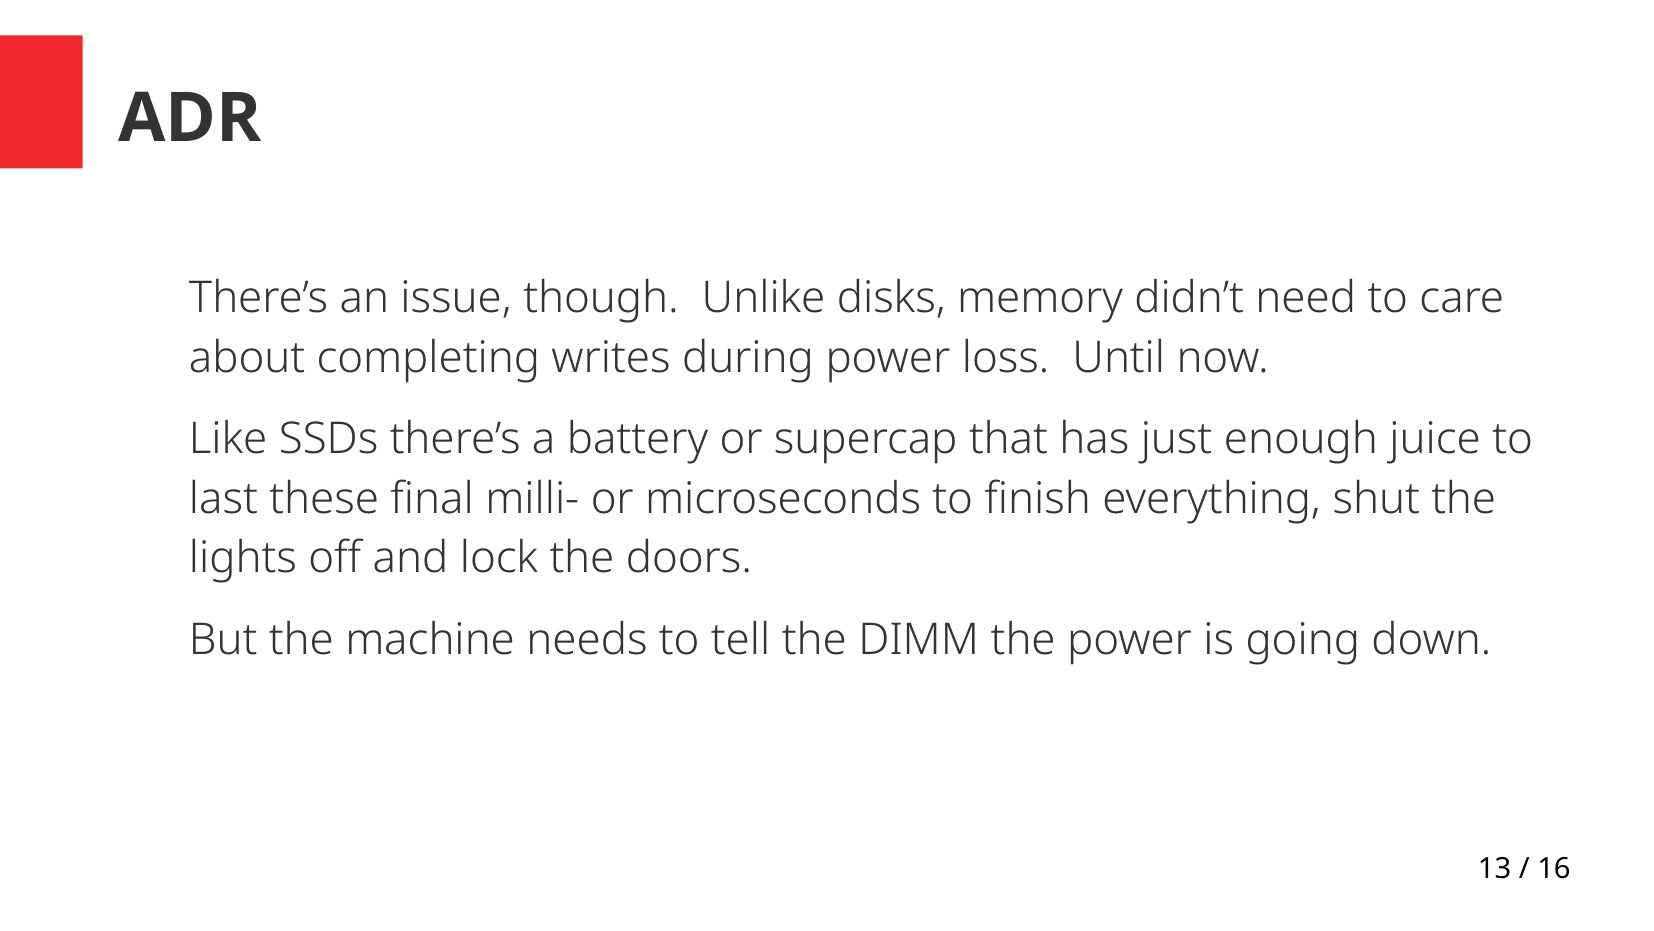

# ADR
There’s an issue, though. Unlike disks, memory didn’t need to care about completing writes during power loss. Until now.
Like SSDs there’s a battery or supercap that has just enough juice to last these final milli- or microseconds to finish everything, shut the lights off and lock the doors.
But the machine needs to tell the DIMM the power is going down.
13